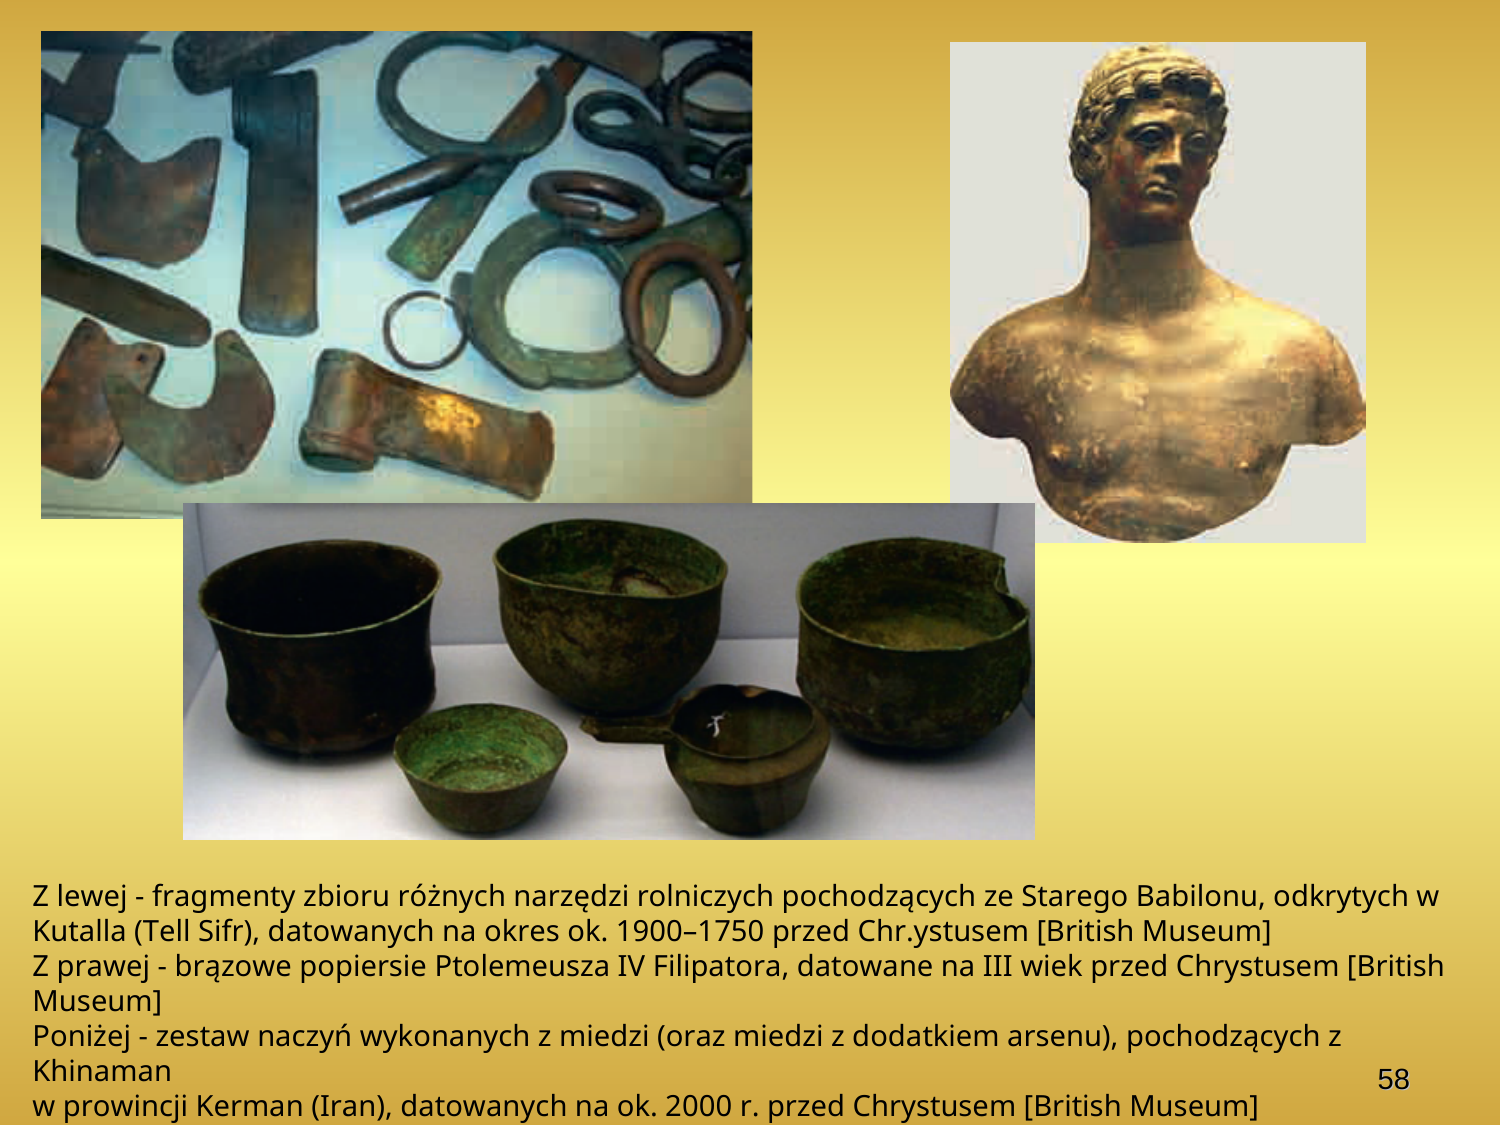

Z lewej - fragmenty zbioru różnych narzędzi rolniczych pochodzących ze Starego Babilonu, odkrytych w Kutalla (Tell Sifr), datowanych na okres ok. 1900–1750 przed Chr.ystusem [British Museum]
Z prawej - brązowe popiersie Ptolemeusza IV Filipatora, datowane na III wiek przed Chrystusem [British Museum]
Poniżej - zestaw naczyń wykonanych z miedzi (oraz miedzi z dodatkiem arsenu), pochodzących z Khinaman
w prowincji Kerman (Iran), datowanych na ok. 2000 r. przed Chrystusem [British Museum]